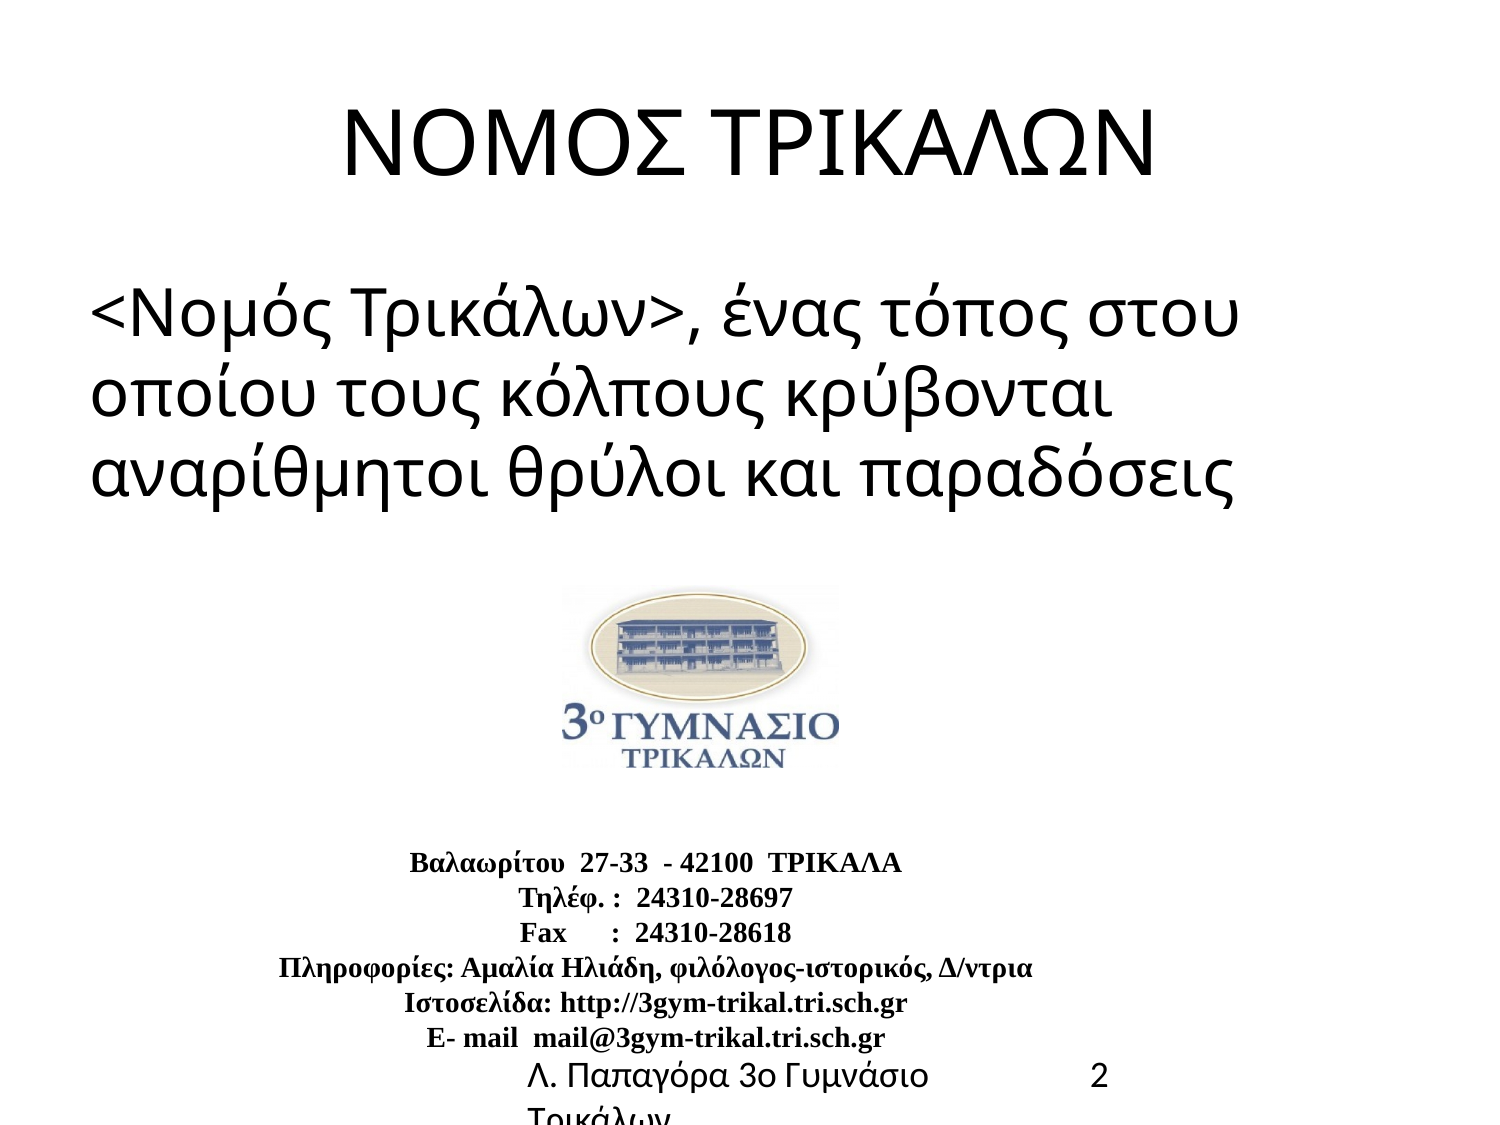

# ΝΟΜΟΣ ΤΡΙΚΑΛΩΝ
<Νομός Τρικάλων>, ένας τόπος στου οποίου τους κόλπους κρύβονται αναρίθμητοι θρύλοι και παραδόσεις
Βαλαωρίτου 27-33 - 42100 ΤΡΙΚΑΛΑ
Τηλέφ. : 24310-28697
Fax : 24310-28618
Πληροφορίες: Αμαλία Ηλιάδη, φιλόλογος-ιστορικός, Δ/ντρια
Ιστοσελίδα: http://3gym-trikal.tri.sch.gr
Ε- mail mail@3gym-trikal.tri.sch.gr
Λ. Παπαγόρα 3ο Γυμνάσιο Τρικάλων